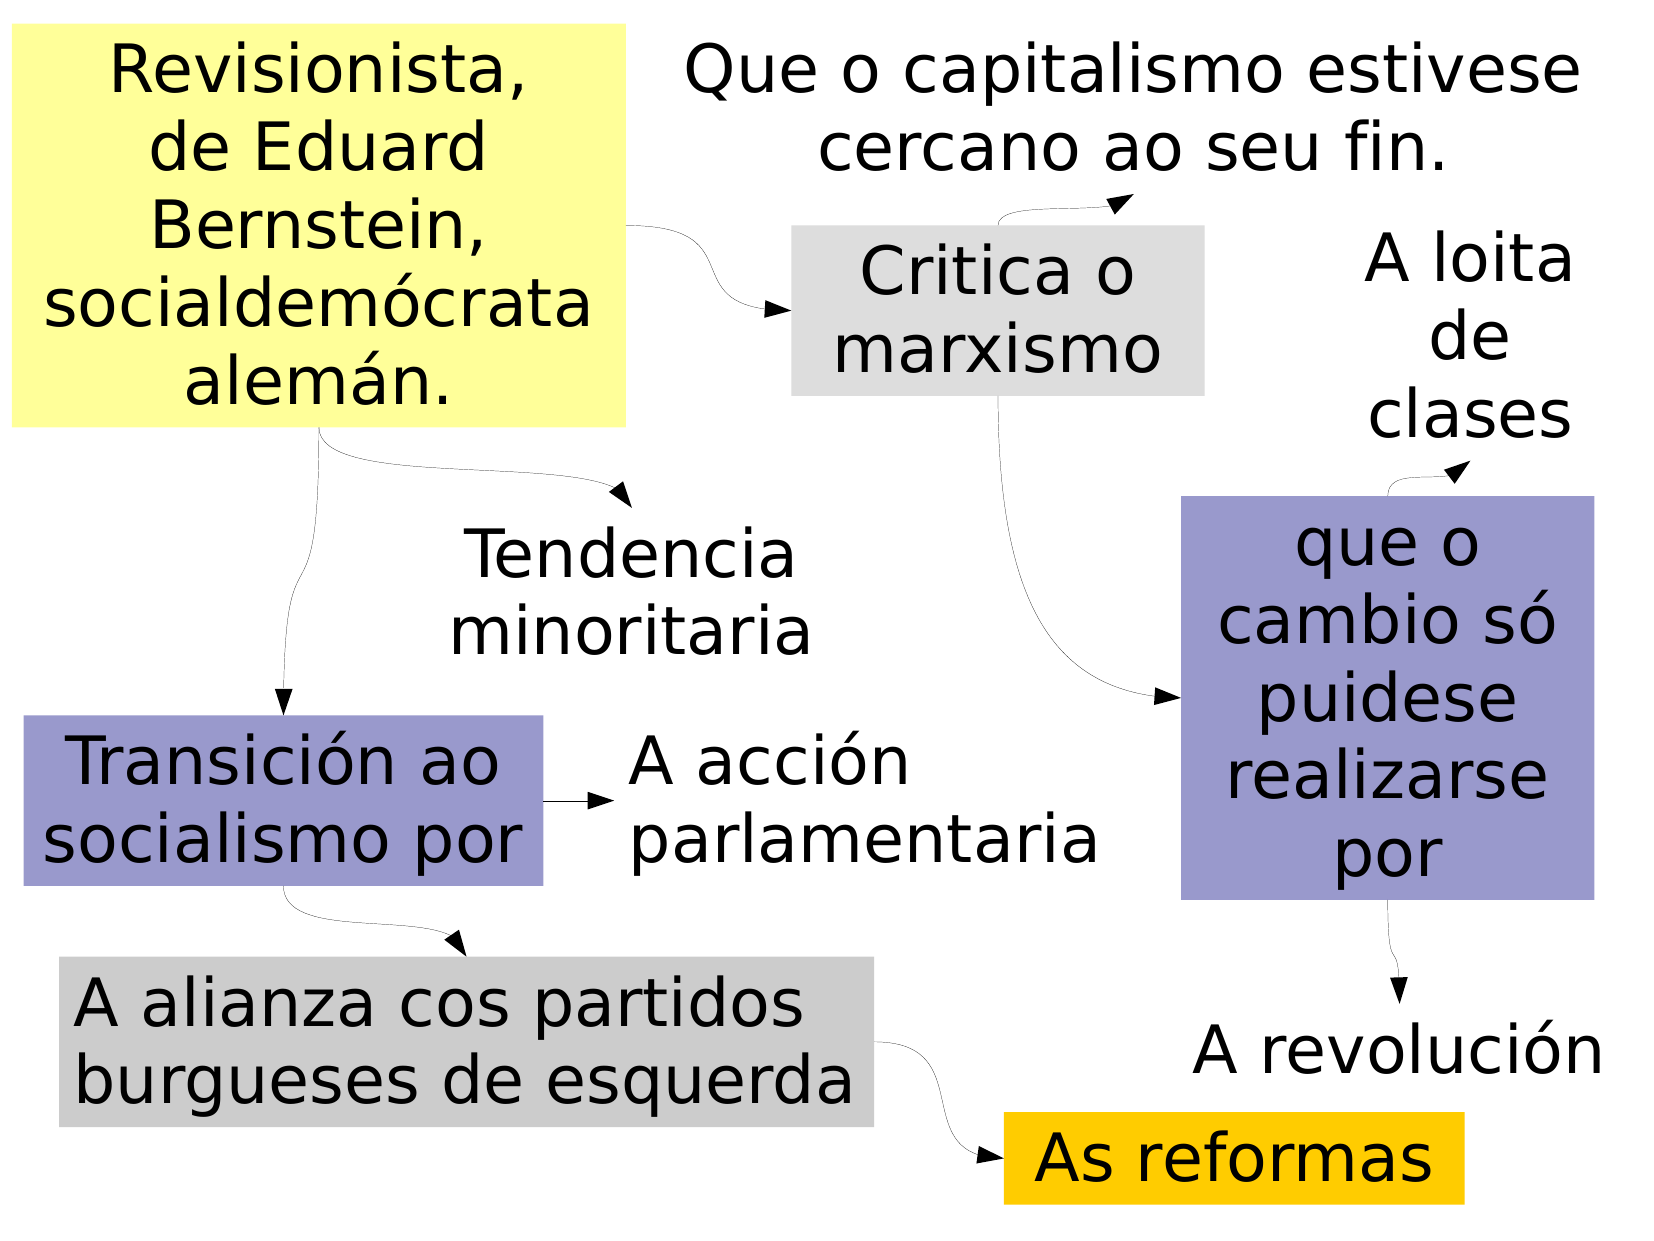

Revisionista,
de Eduard Bernstein, socialdemócrata alemán.
Que o capitalismo estivese cercano ao seu fin.
A loita de clases
Critica o marxismo
que o cambio só puidese realizarse por
Tendencia minoritaria
Transición ao socialismo por
A acción parlamentaria
A alianza cos partidos burgueses de esquerda
A revolución
As reformas